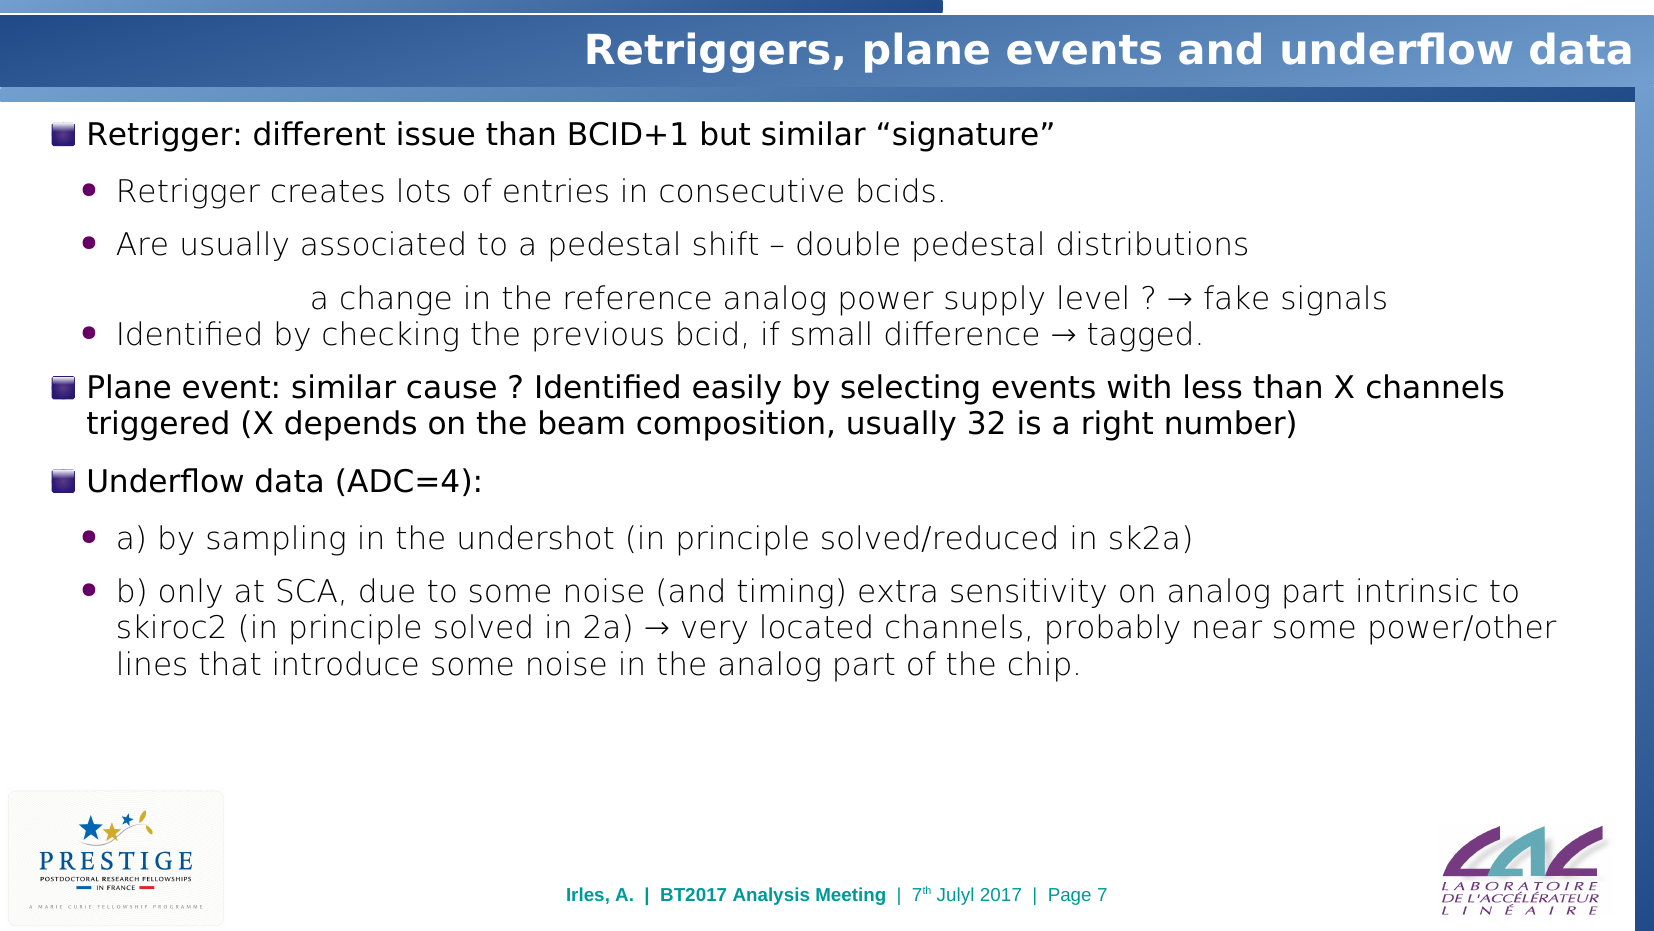

# Retriggers, plane events and underflow data
Retrigger: different issue than BCID+1 but similar “signature”
Retrigger creates lots of entries in consecutive bcids.
Are usually associated to a pedestal shift – double pedestal distributions
a change in the reference analog power supply level ? → fake signals
Identified by checking the previous bcid, if small difference → tagged.
Plane event: similar cause ? Identified easily by selecting events with less than X channels triggered (X depends on the beam composition, usually 32 is a right number)
Underflow data (ADC=4):
a) by sampling in the undershot (in principle solved/reduced in sk2a)
b) only at SCA, due to some noise (and timing) extra sensitivity on analog part intrinsic to skiroc2 (in principle solved in 2a) → very located channels, probably near some power/other lines that introduce some noise in the analog part of the chip.